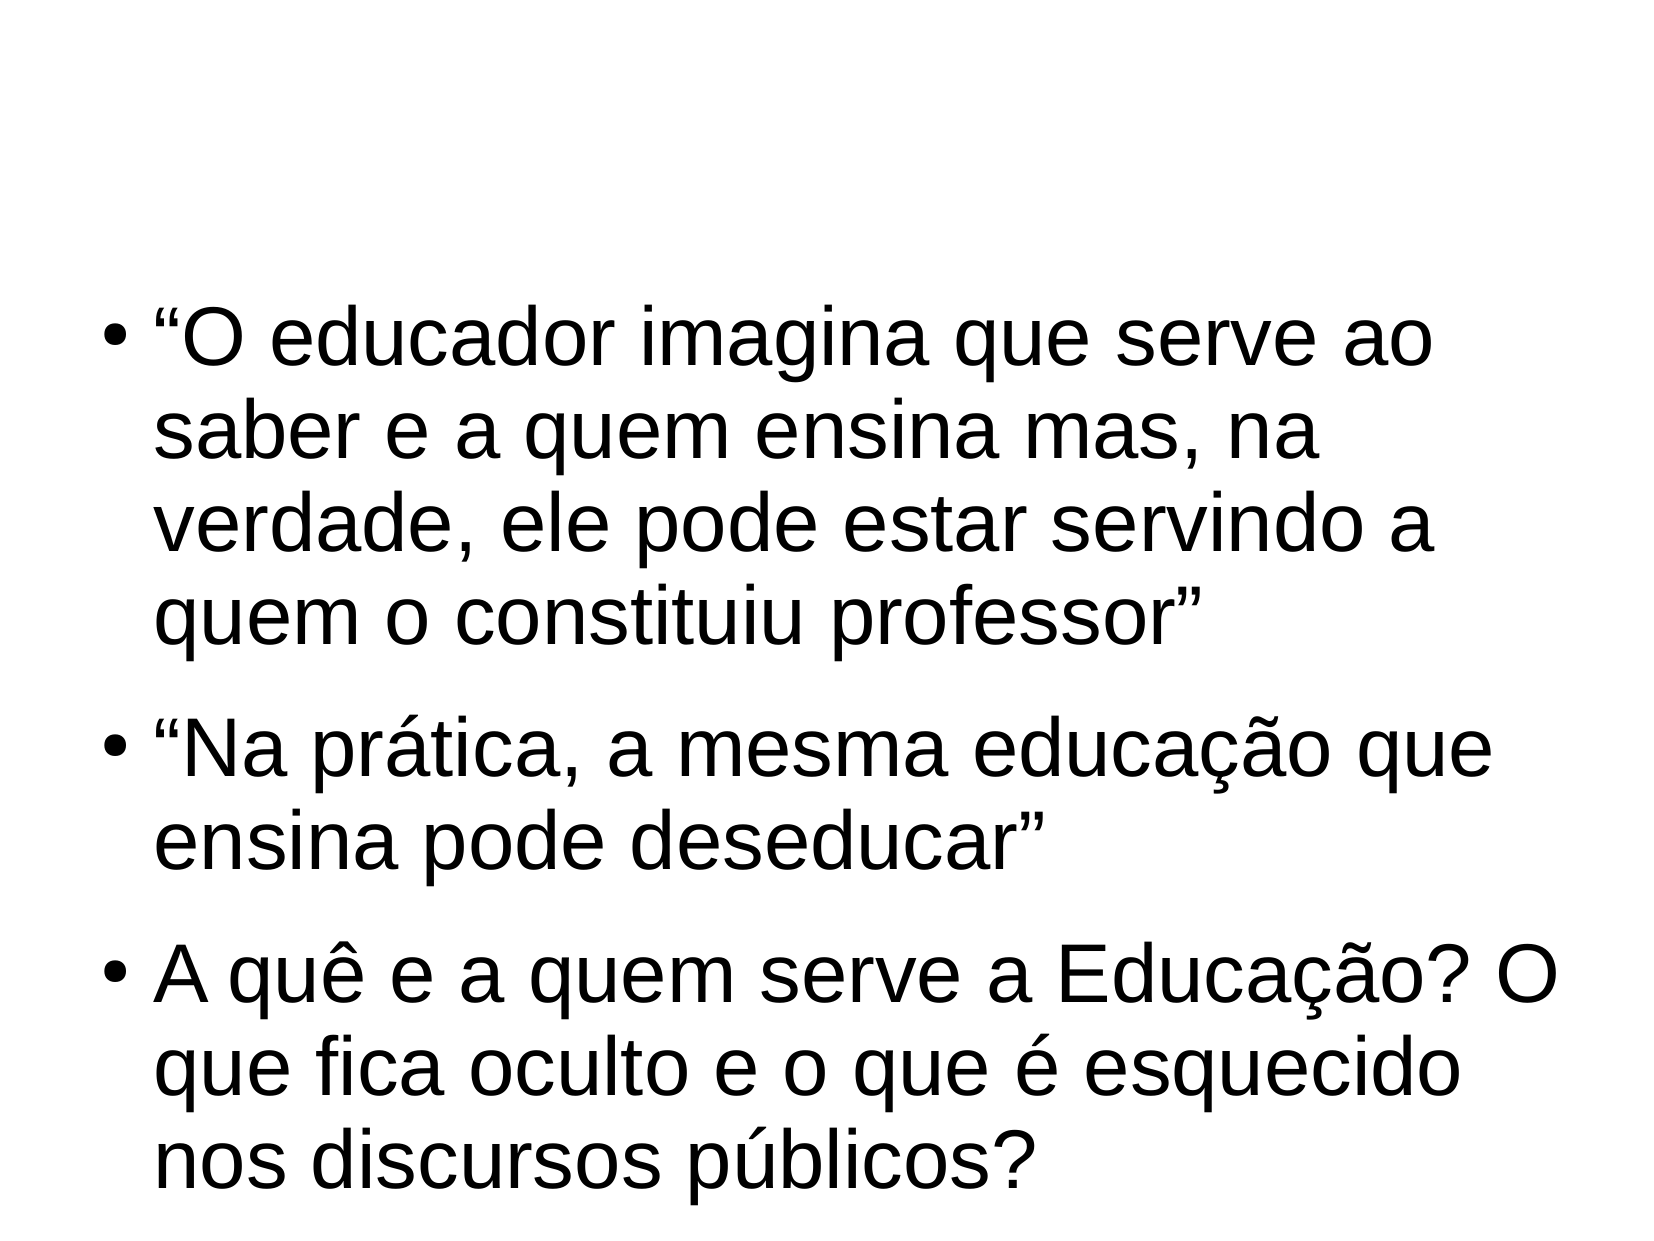

#
“O educador imagina que serve ao saber e a quem ensina mas, na verdade, ele pode estar servindo a quem o constituiu professor”
“Na prática, a mesma educação que ensina pode deseducar”
A quê e a quem serve a Educação? O que fica oculto e o que é esquecido nos discursos públicos?